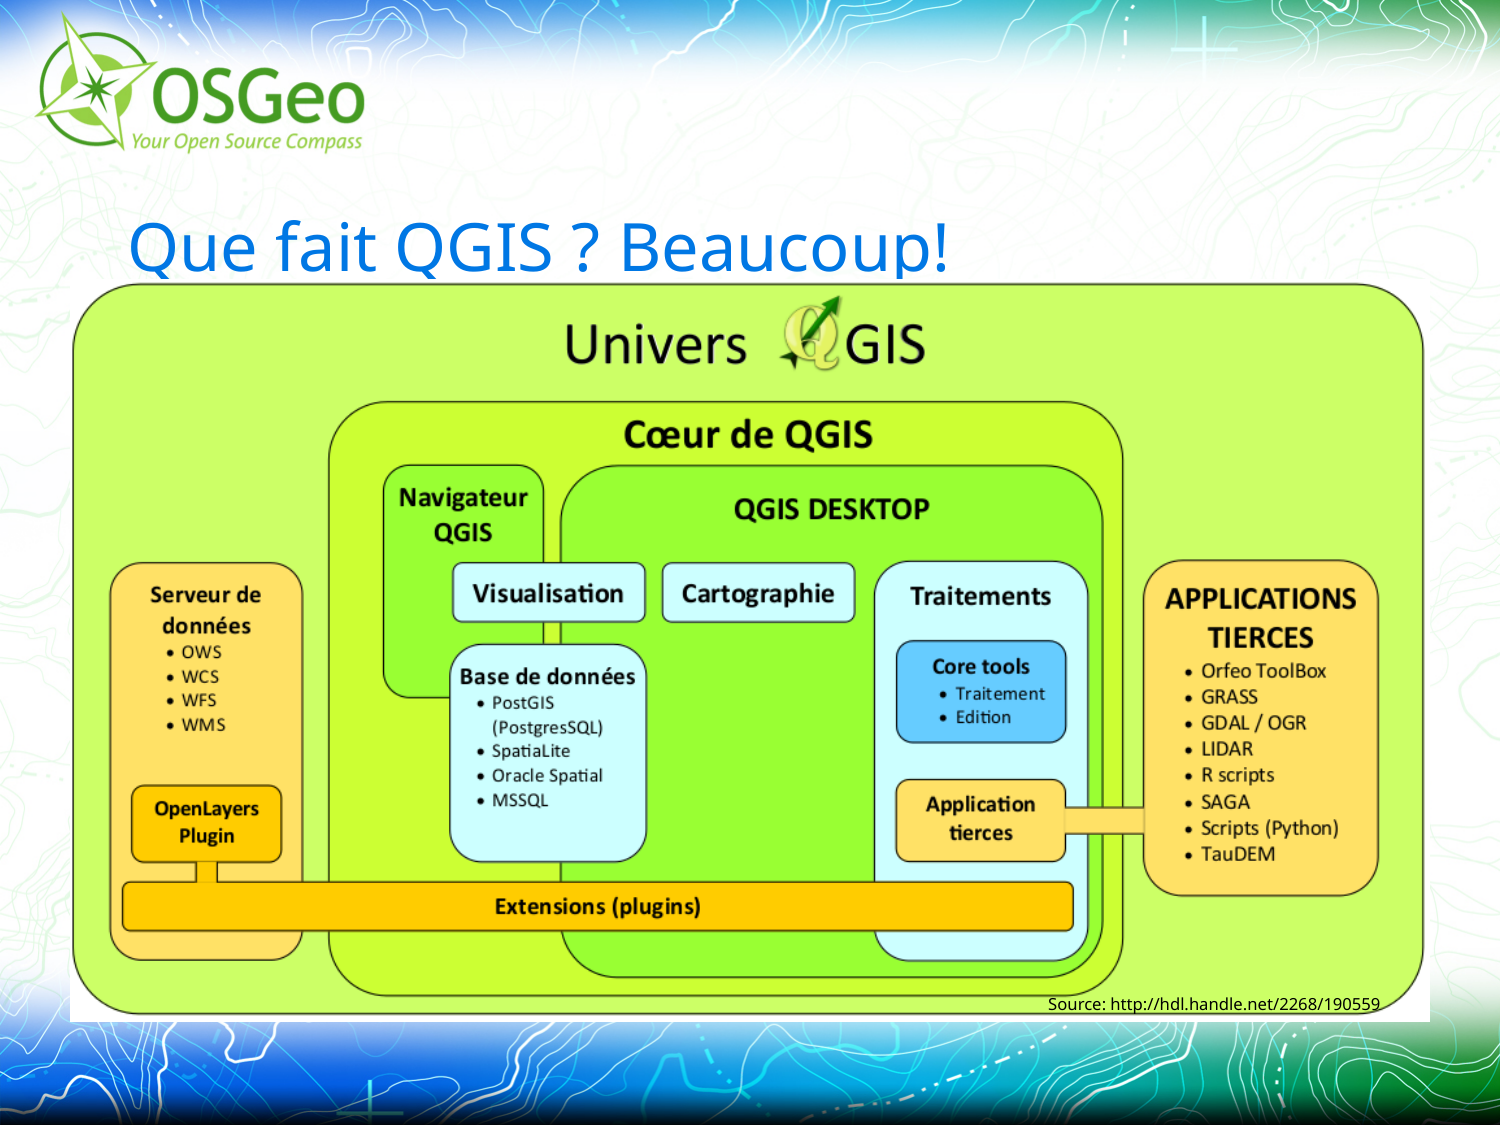

# Que fait QGIS ? Beaucoup!
Source: http://hdl.handle.net/2268/190559